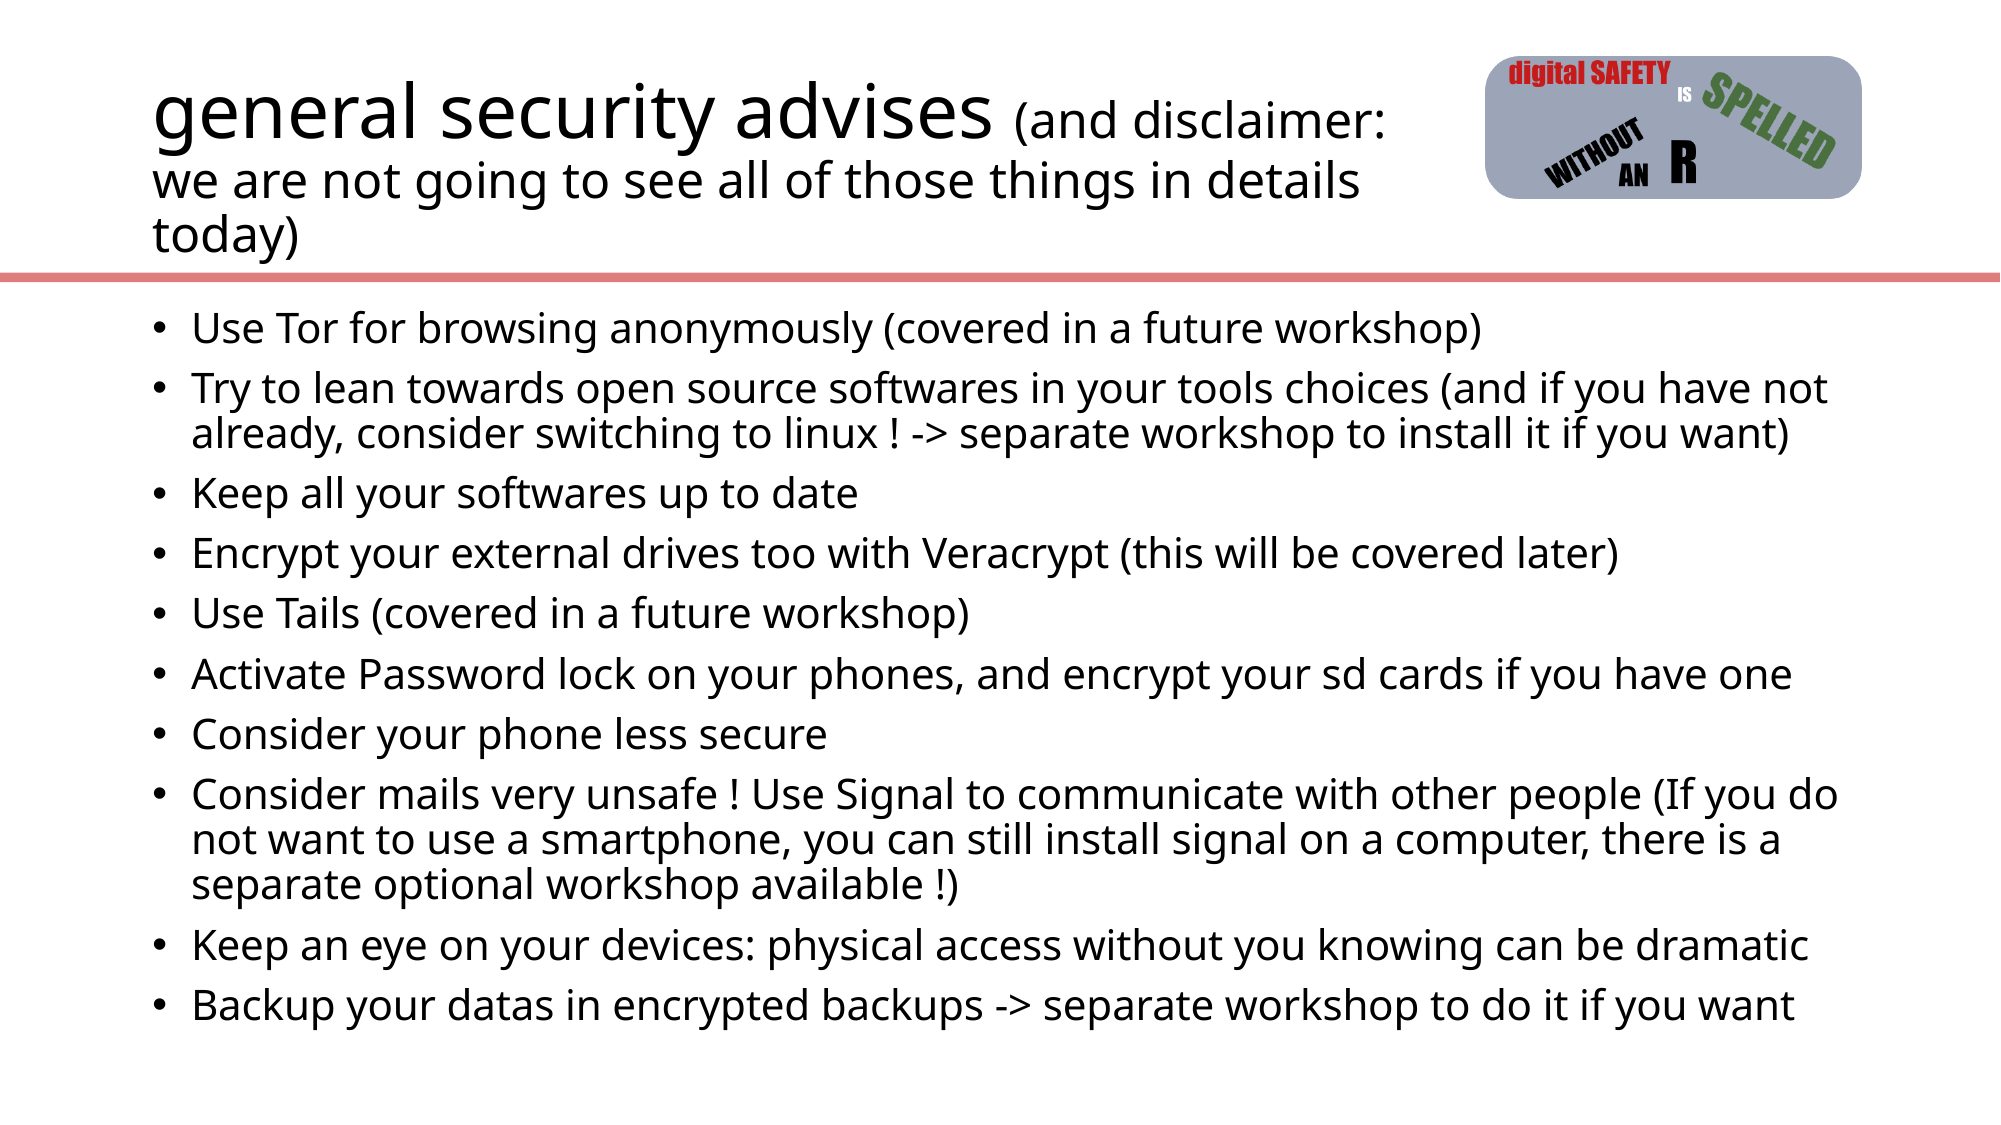

# general security advises (and disclaimer: we are not going to see all of those things in details today)
Use Tor for browsing anonymously (covered in a future workshop)
Try to lean towards open source softwares in your tools choices (and if you have not already, consider switching to linux ! -> separate workshop to install it if you want)
Keep all your softwares up to date
Encrypt your external drives too with Veracrypt (this will be covered later)
Use Tails (covered in a future workshop)
Activate Password lock on your phones, and encrypt your sd cards if you have one
Consider your phone less secure
Consider mails very unsafe ! Use Signal to communicate with other people (If you do not want to use a smartphone, you can still install signal on a computer, there is a separate optional workshop available !)
Keep an eye on your devices: physical access without you knowing can be dramatic
Backup your datas in encrypted backups -> separate workshop to do it if you want